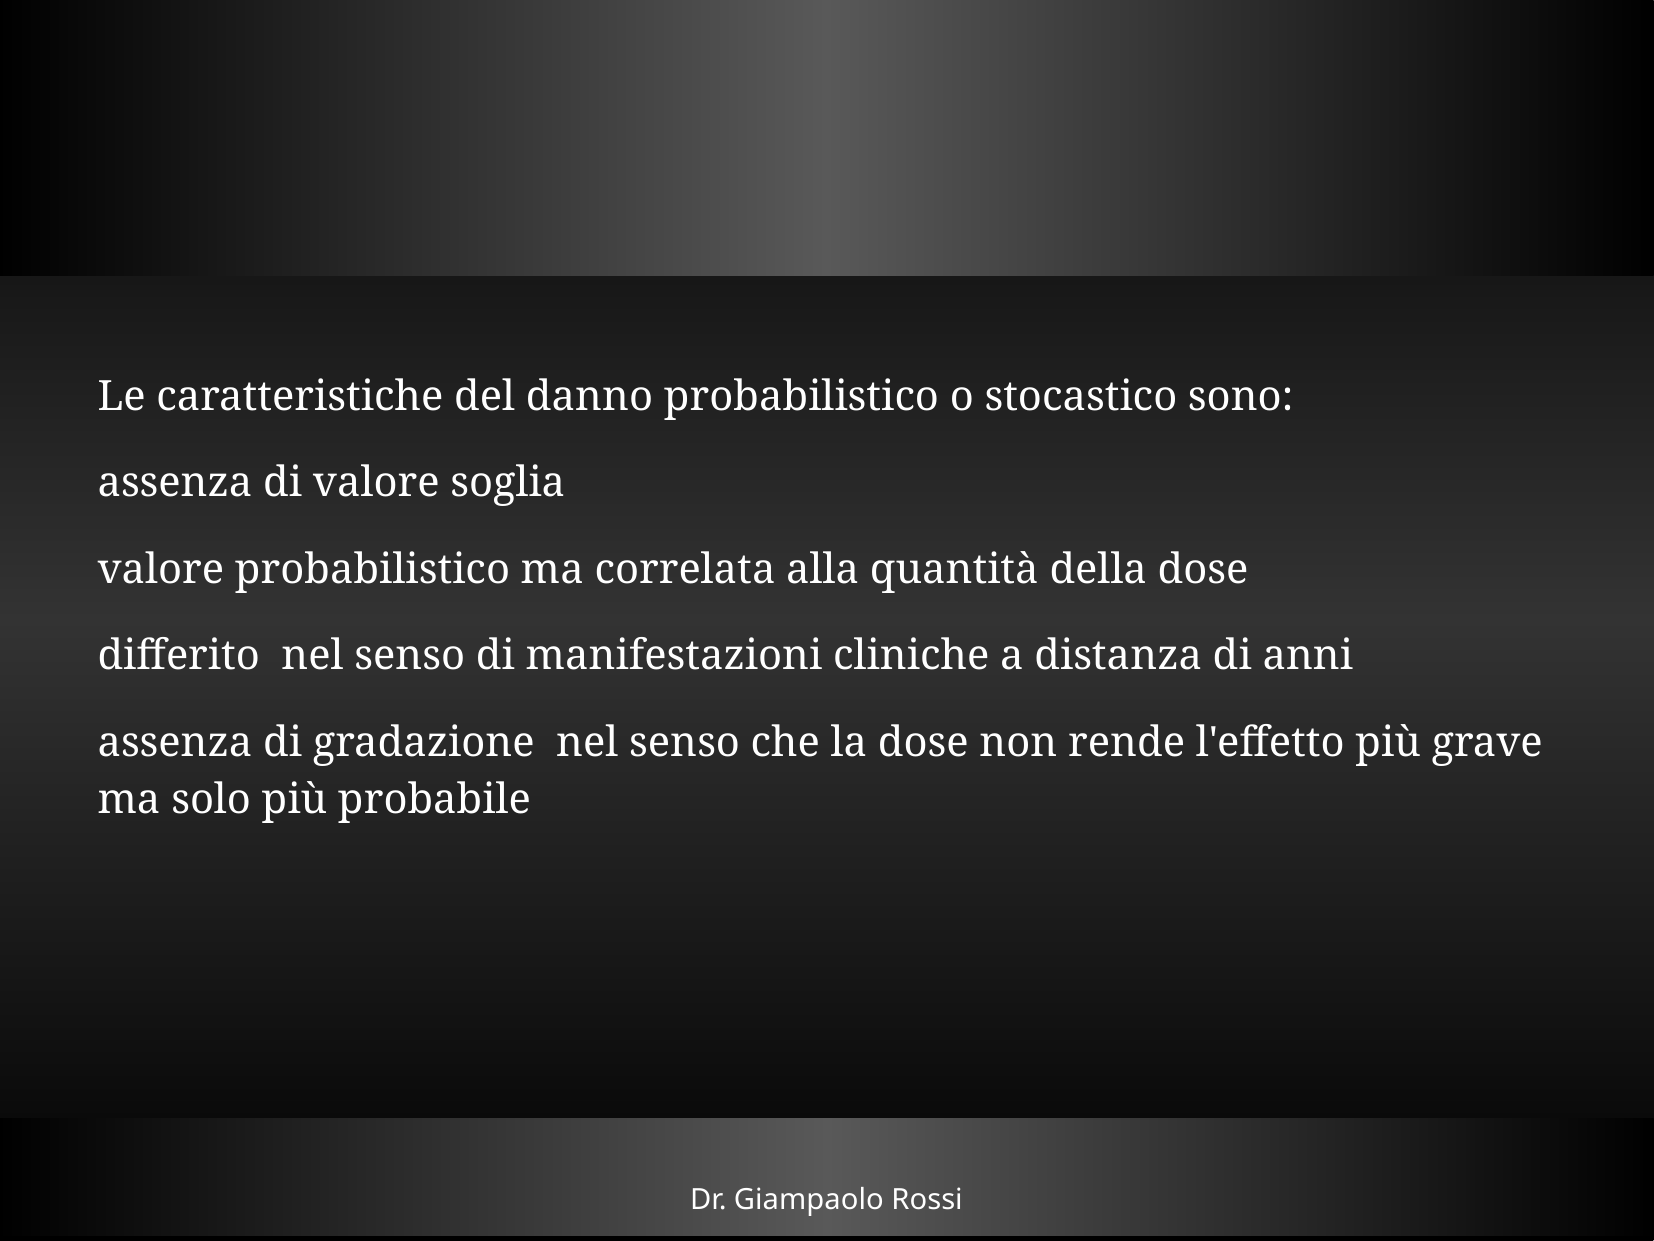

#
Le caratteristiche del danno probabilistico o stocastico sono:
assenza di valore soglia
valore probabilistico ma correlata alla quantità della dose
differito nel senso di manifestazioni cliniche a distanza di anni
assenza di gradazione nel senso che la dose non rende l'effetto più grave ma solo più probabile